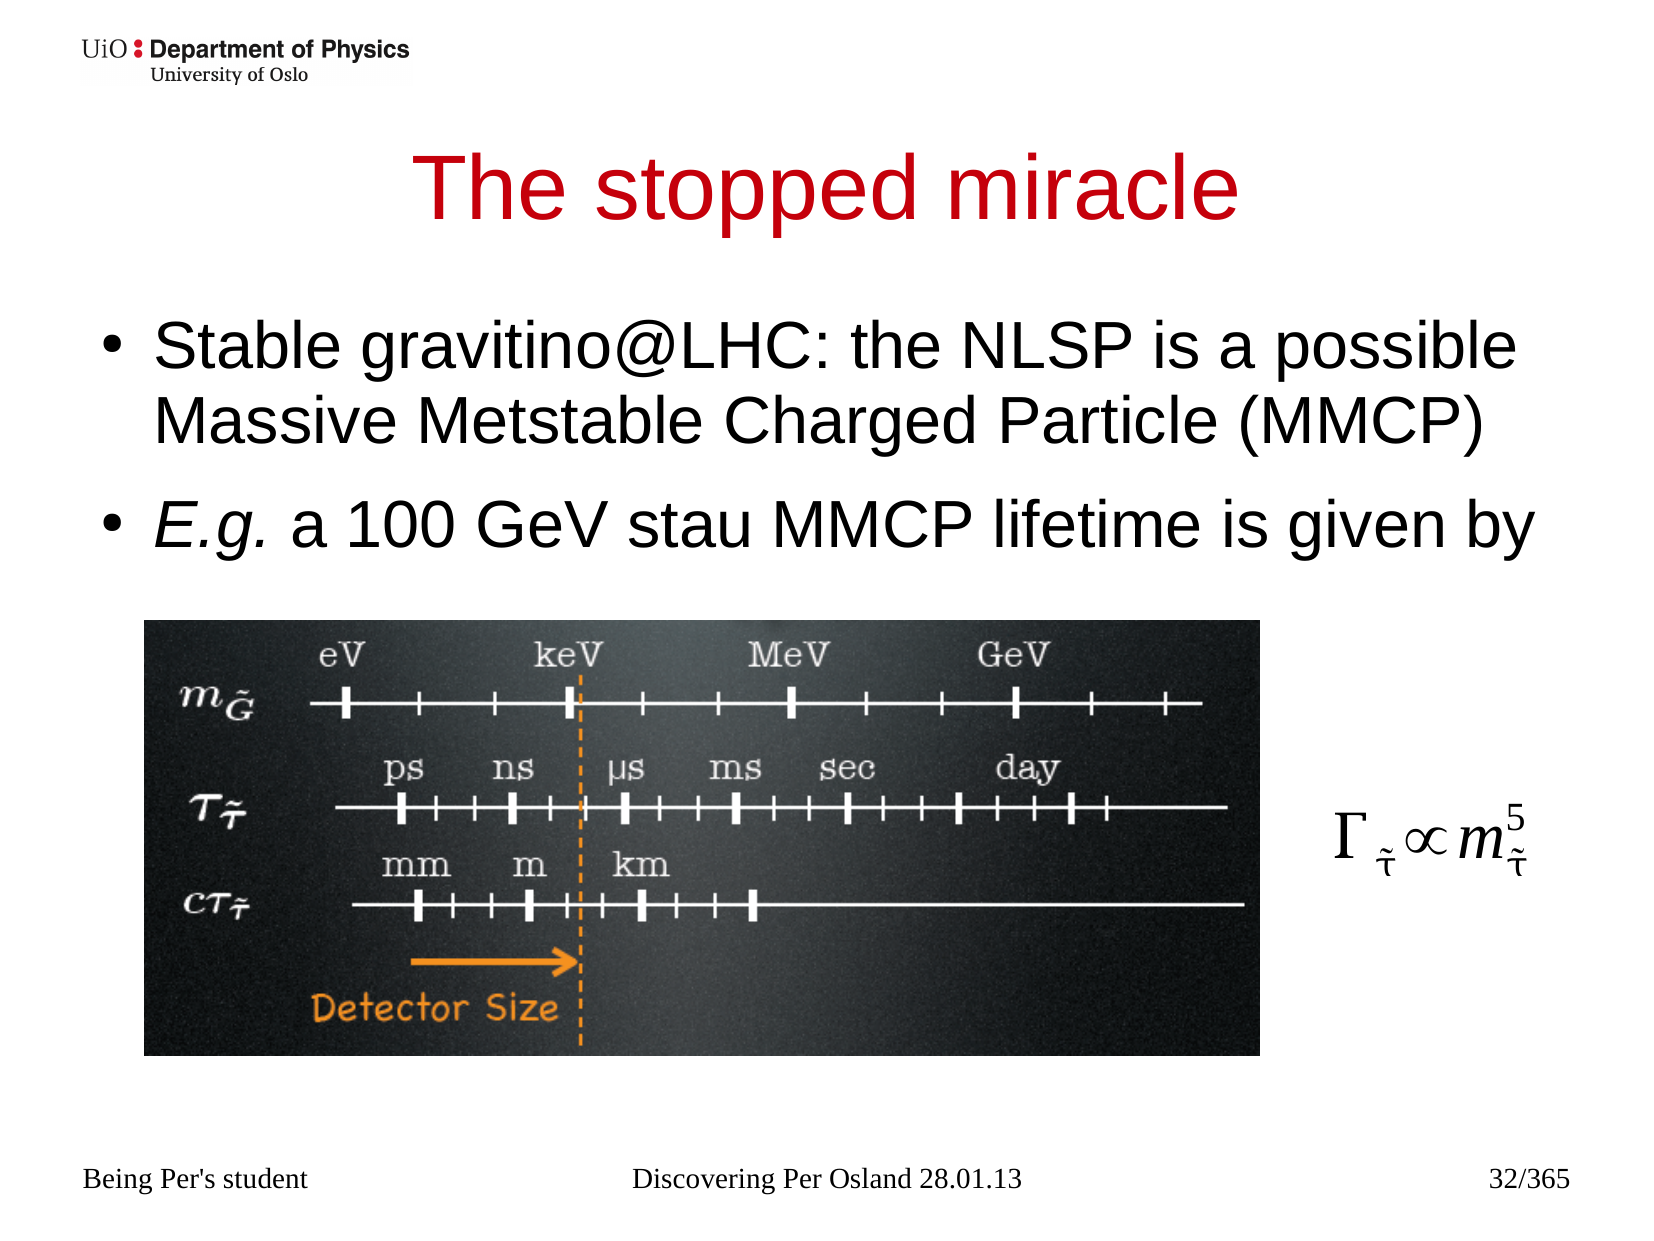

# The stopped miracle
Stable gravitino@LHC: the NLSP is a possible Massive Metstable Charged Particle (MMCP)
E.g. a 100 GeV stau MMCP lifetime is given by
Being Per's student
Discovering Per Osland 28.01.13
32